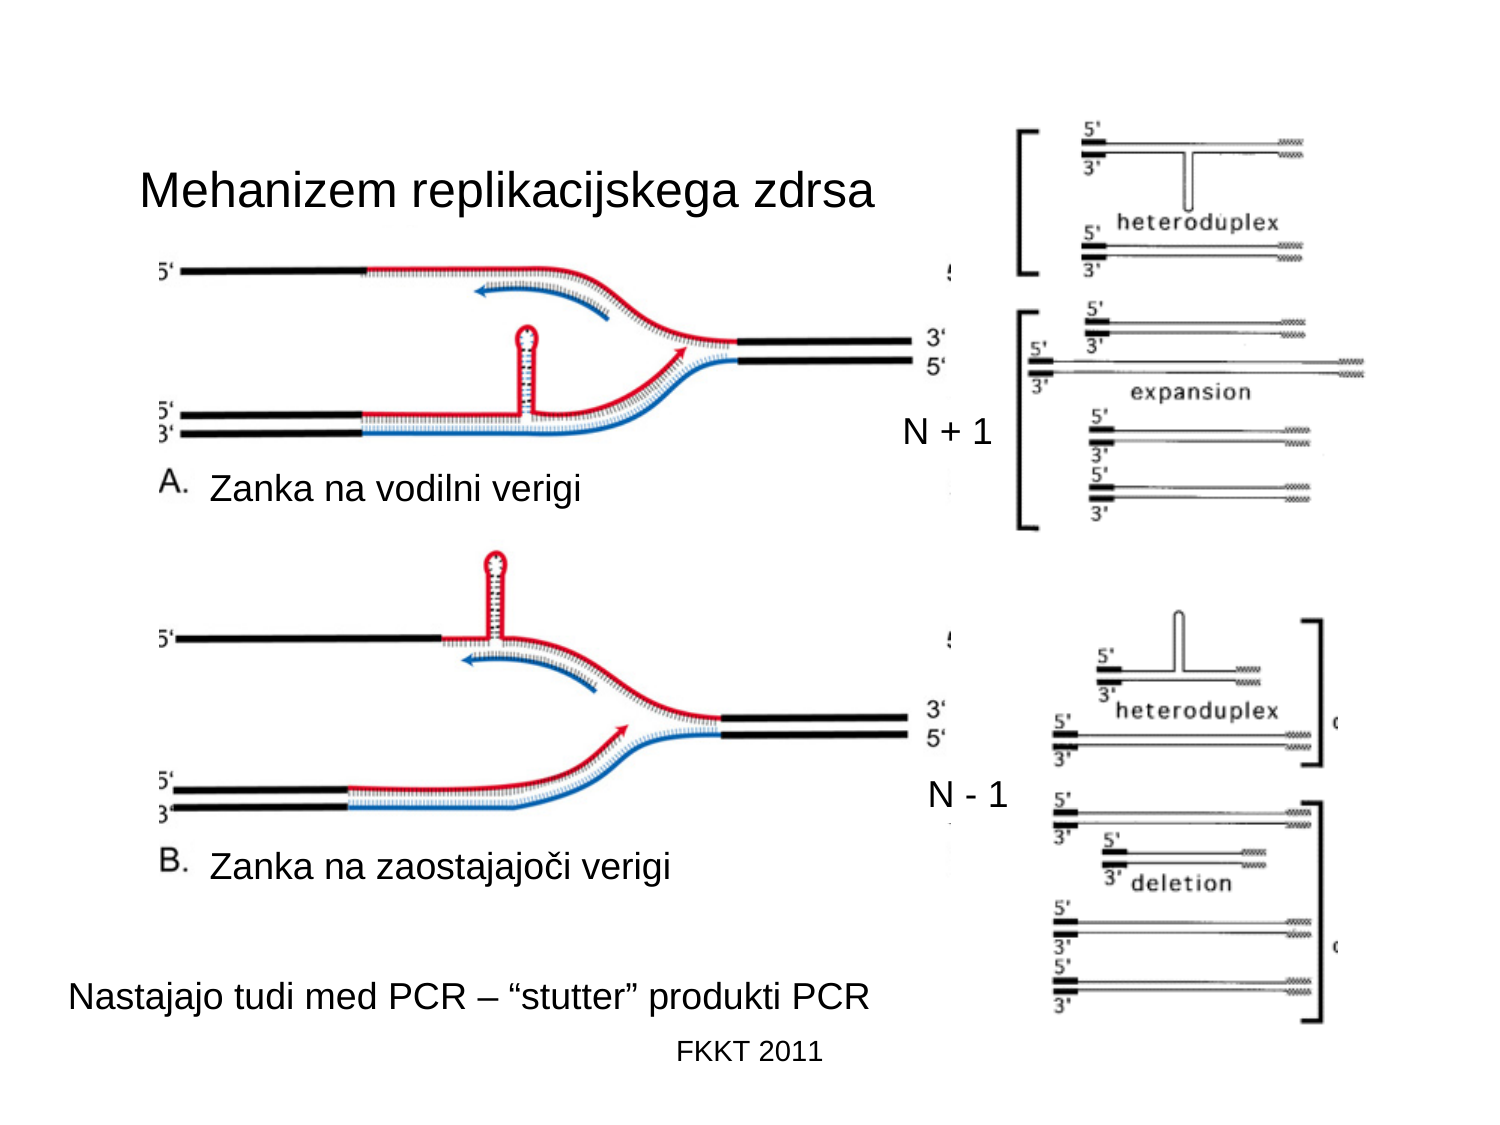

Mehanizem replikacijskega zdrsa
N + 1
Zanka na vodilni verigi
N - 1
Zanka na zaostajajoči verigi
Nastajajo tudi med PCR – “stutter” produkti PCR
FKKT 2011